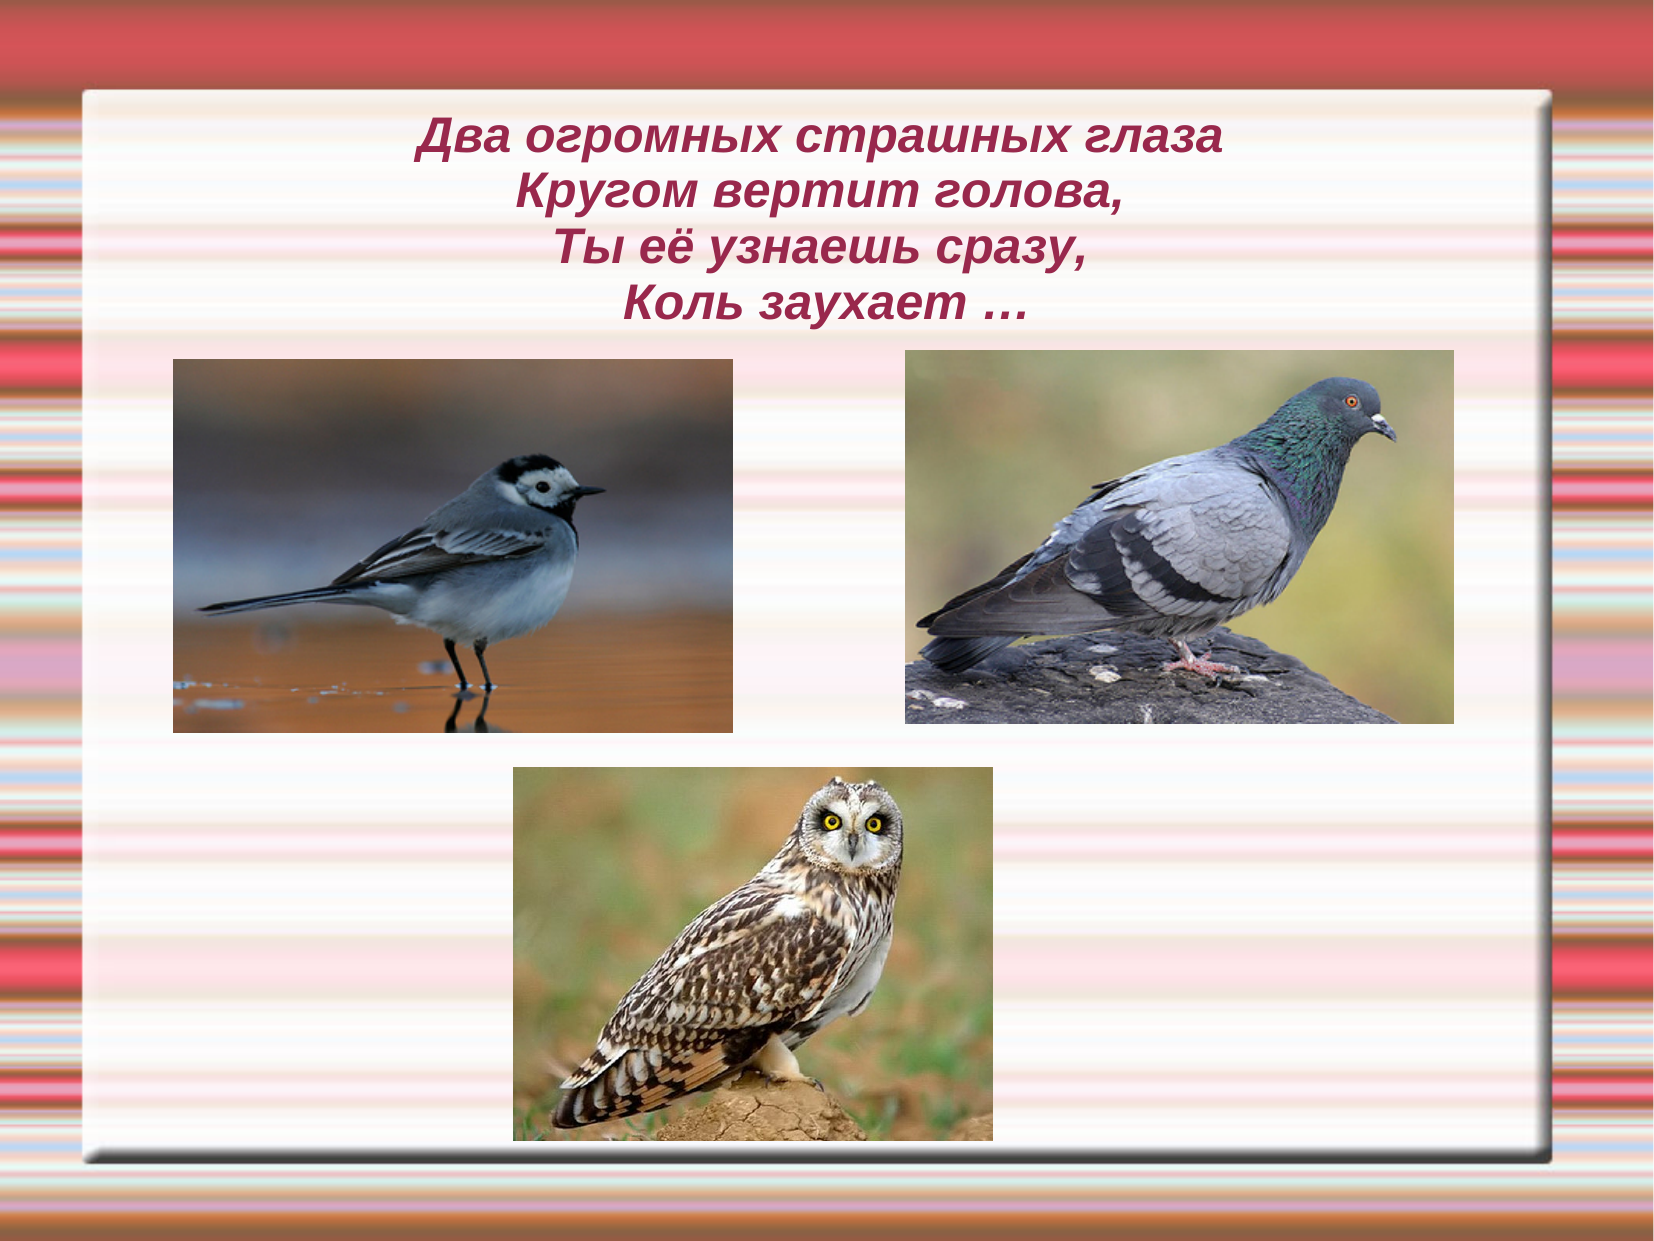

# Два огромных страшных глаза Кругом вертит голова, Ты её узнаешь сразу, Коль заухает …